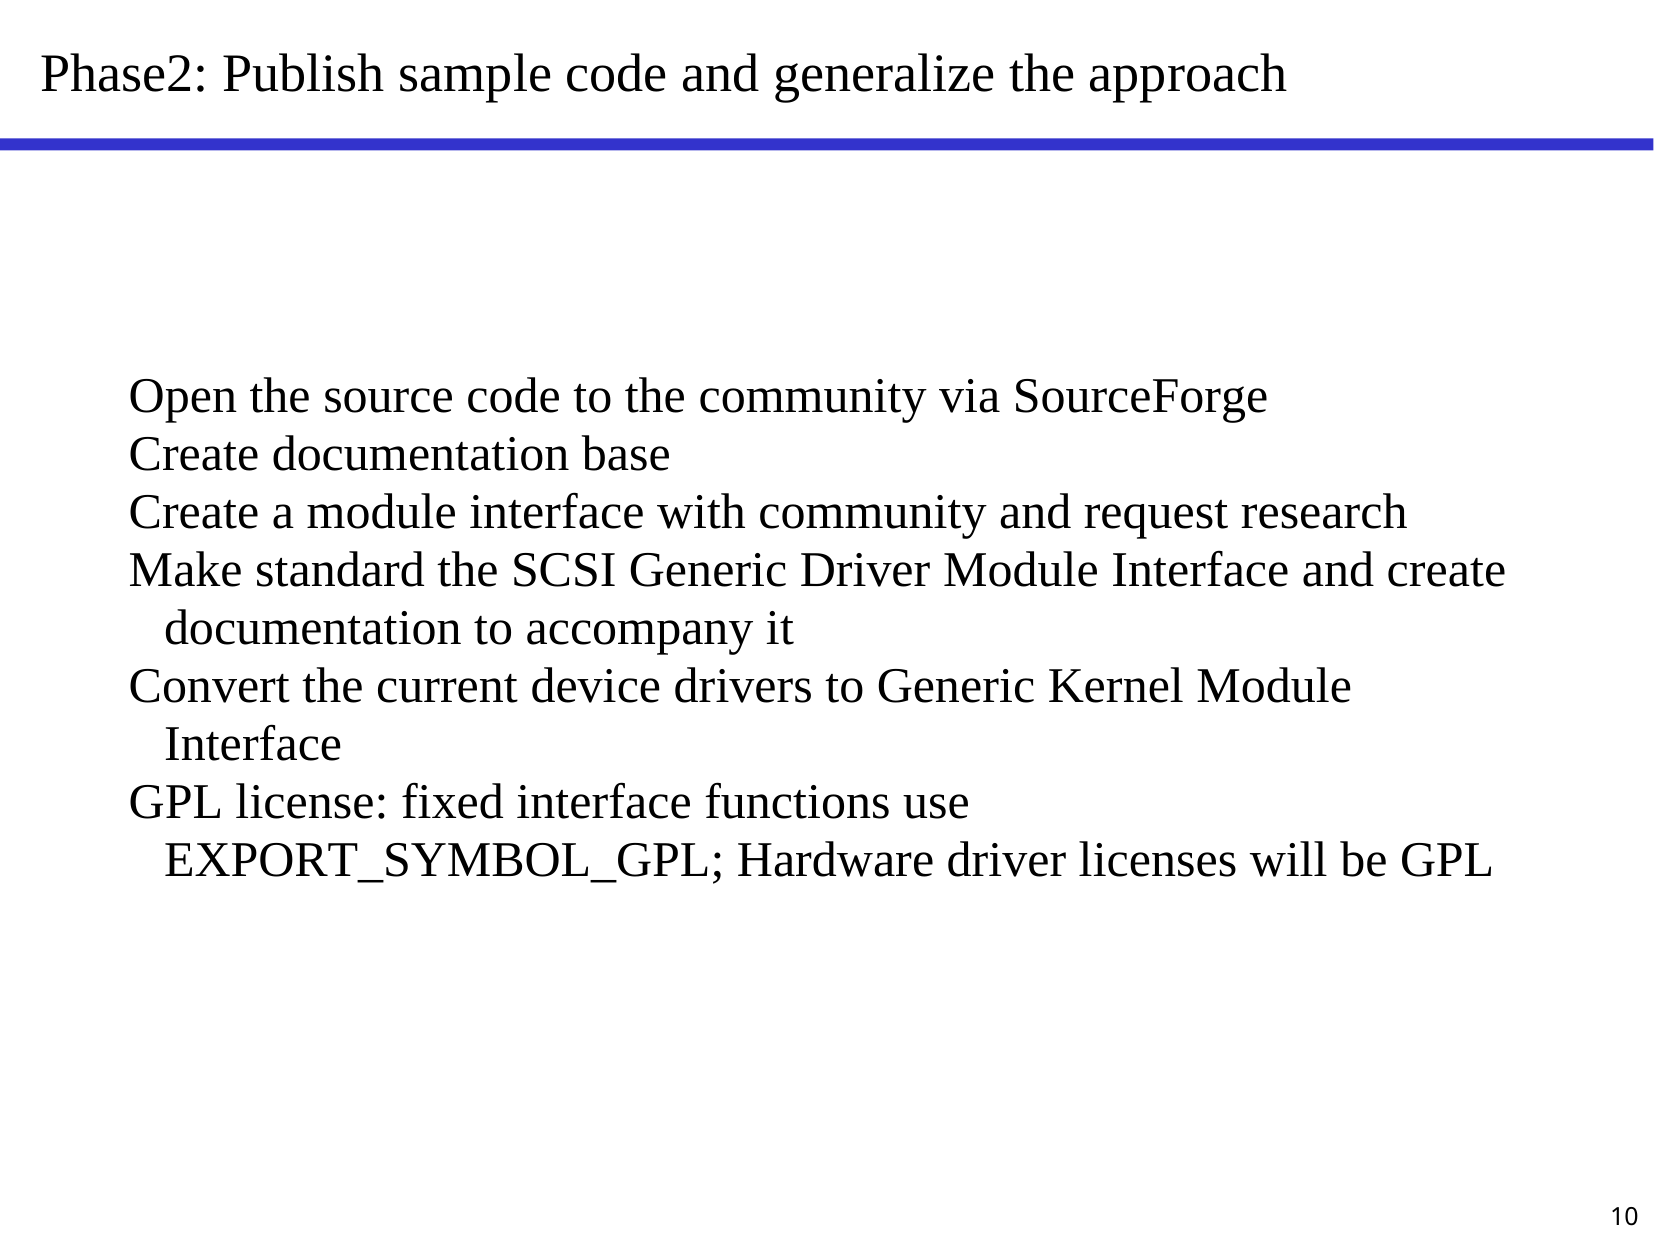

Phase2: Publish sample code and generalize the approach
Open the source code to the community via SourceForge
Create documentation base
Create a module interface with community and request research
Make standard the SCSI Generic Driver Module Interface and create documentation to accompany it
Convert the current device drivers to Generic Kernel Module Interface
GPL license: fixed interface functions use EXPORT_SYMBOL_GPL; Hardware driver licenses will be GPL